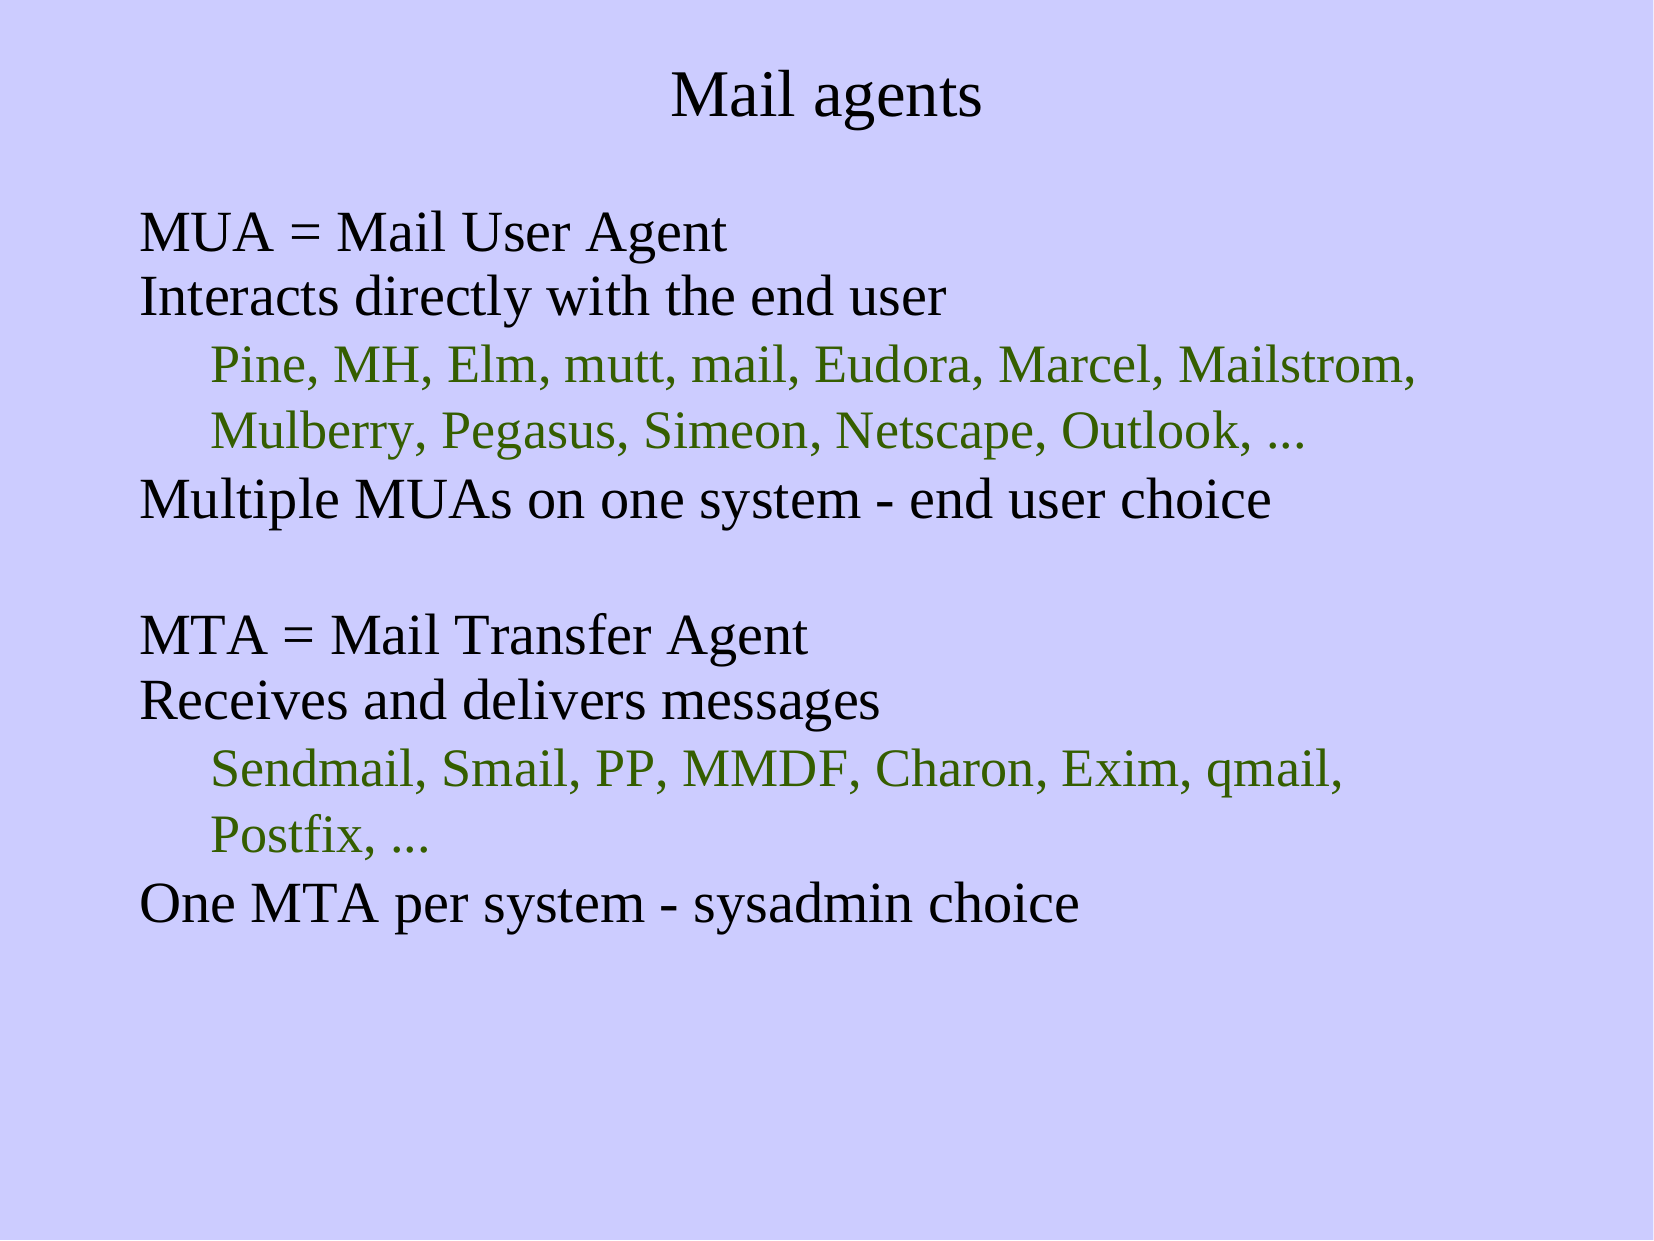

# Mail agents
MUA = Mail User Agent
Interacts directly with the end user
Pine, MH, Elm, mutt, mail, Eudora, Marcel, Mailstrom,
Mulberry, Pegasus, Simeon, Netscape, Outlook, ...
Multiple MUAs on one system - end user choice
MTA = Mail Transfer Agent
Receives and delivers messages
Sendmail, Smail, PP, MMDF, Charon, Exim, qmail,
Postfix, ...
One MTA per system - sysadmin choice